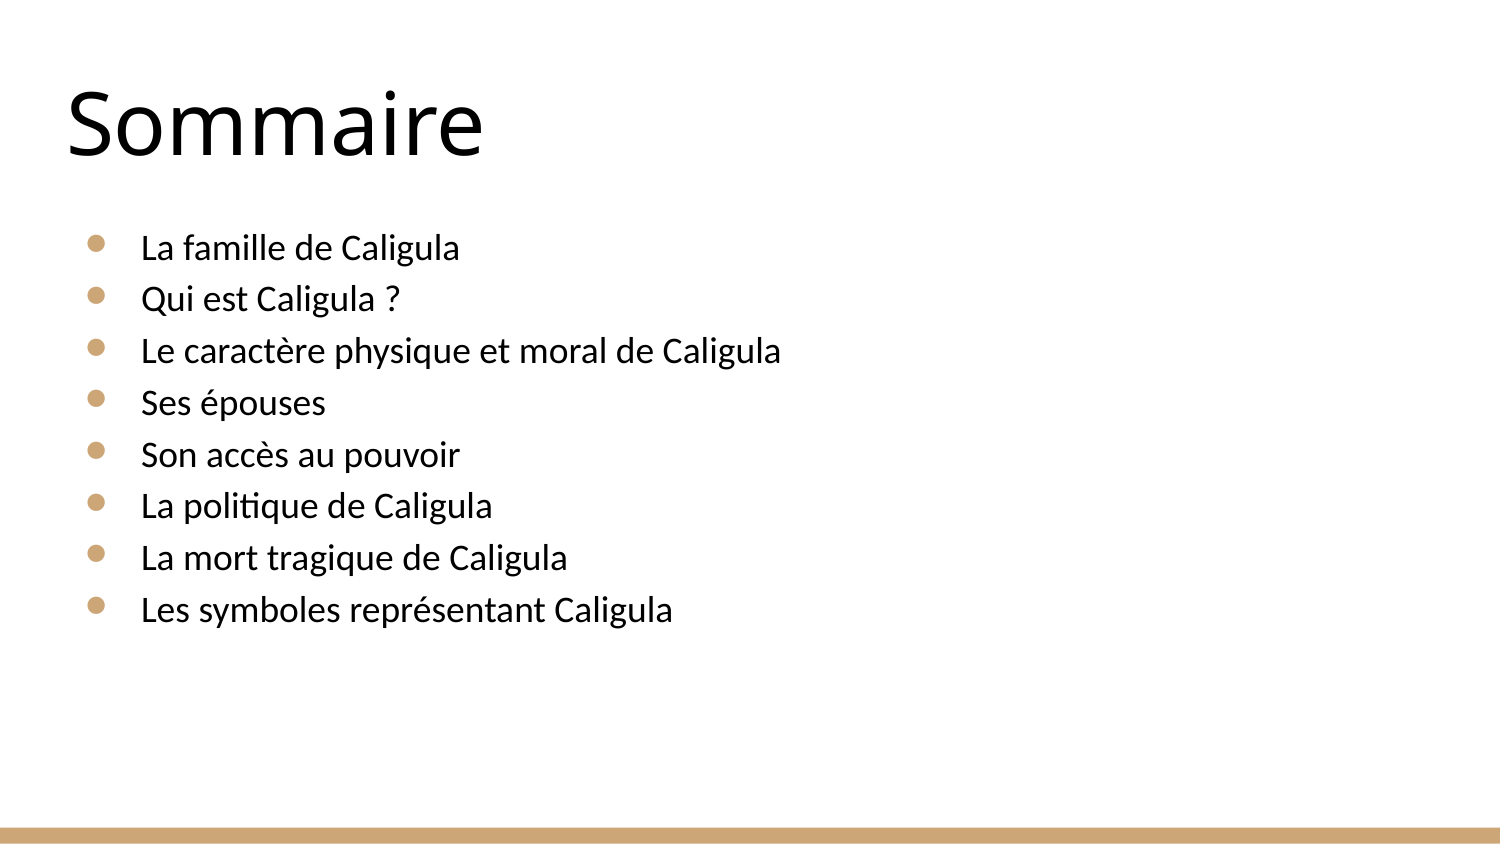

# Sommaire
La famille de Caligula
Qui est Caligula ?
Le caractère physique et moral de Caligula
Ses épouses
Son accès au pouvoir
La politique de Caligula
La mort tragique de Caligula
Les symboles représentant Caligula